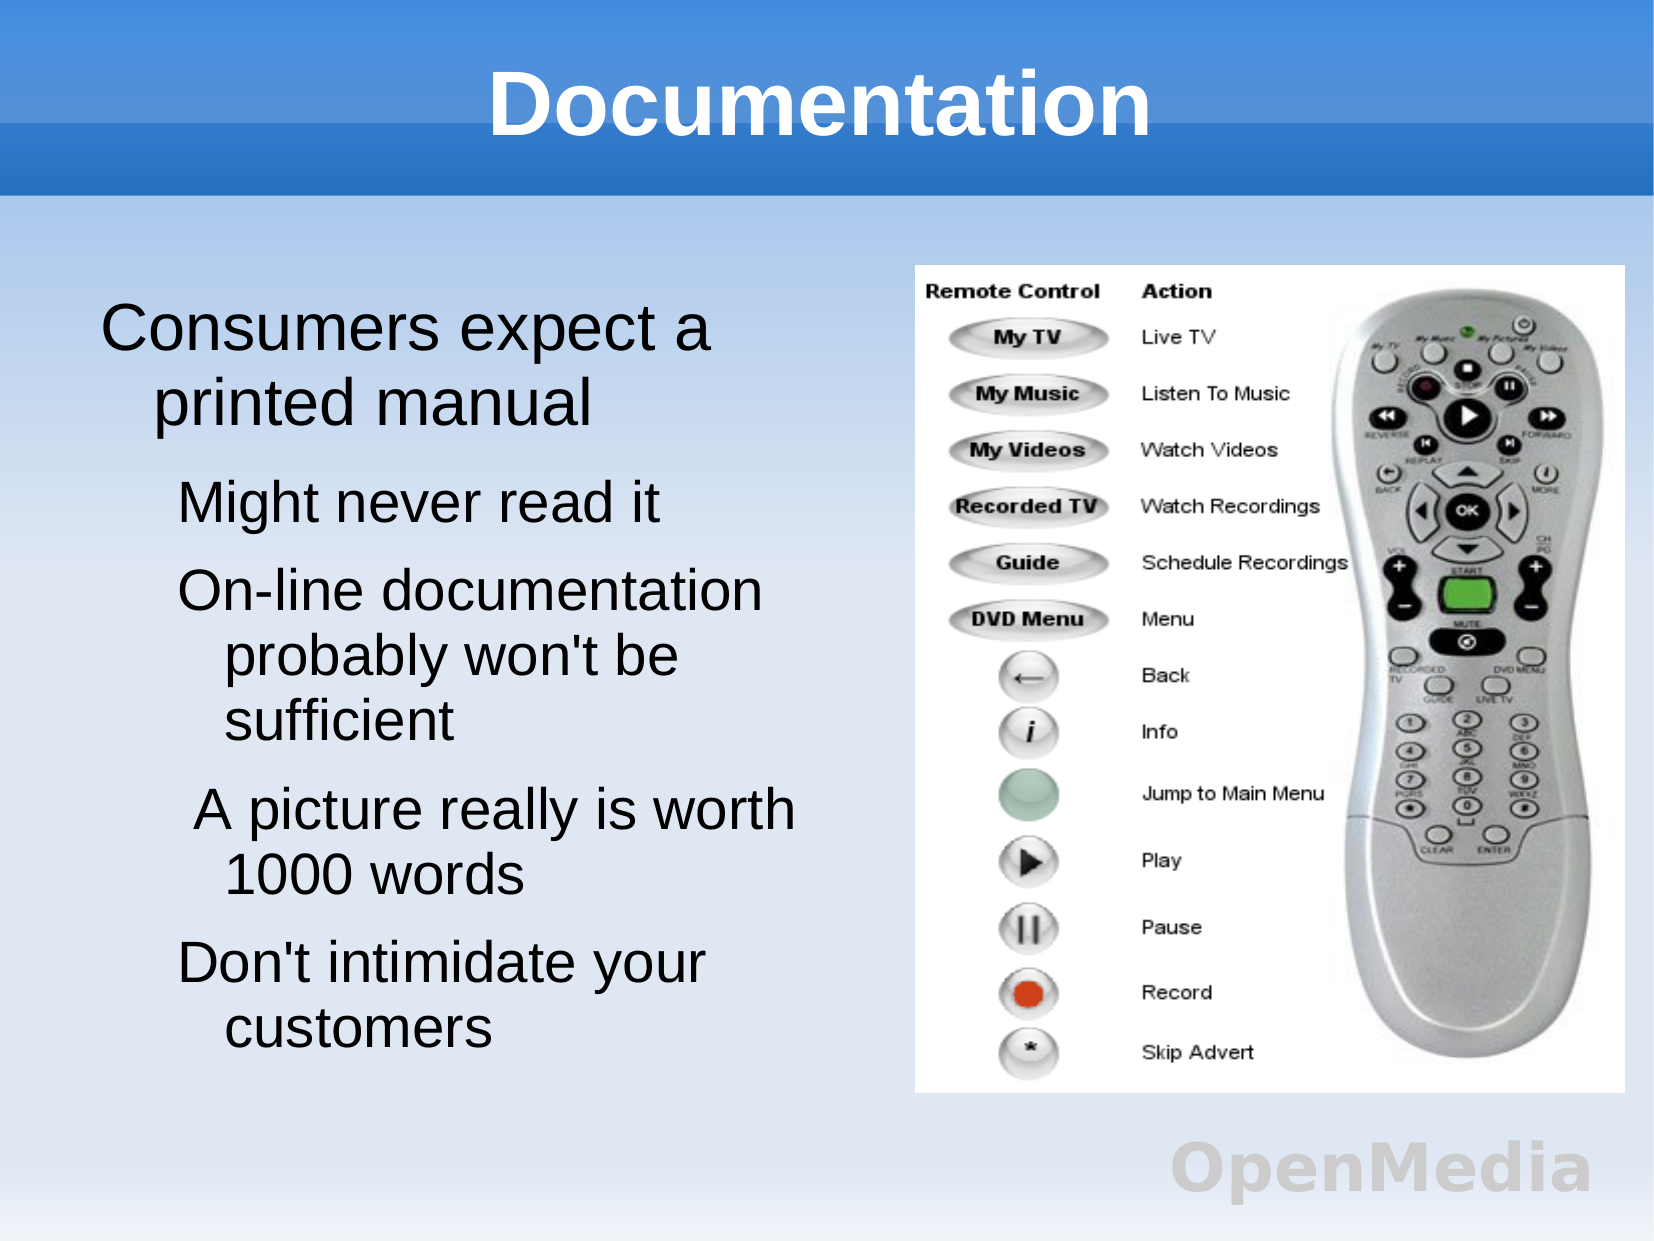

# Documentation
Consumers expect a printed manual
Might never read it
On-line documentation probably won't be sufficient
 A picture really is worth 1000 words
Don't intimidate your customers
29